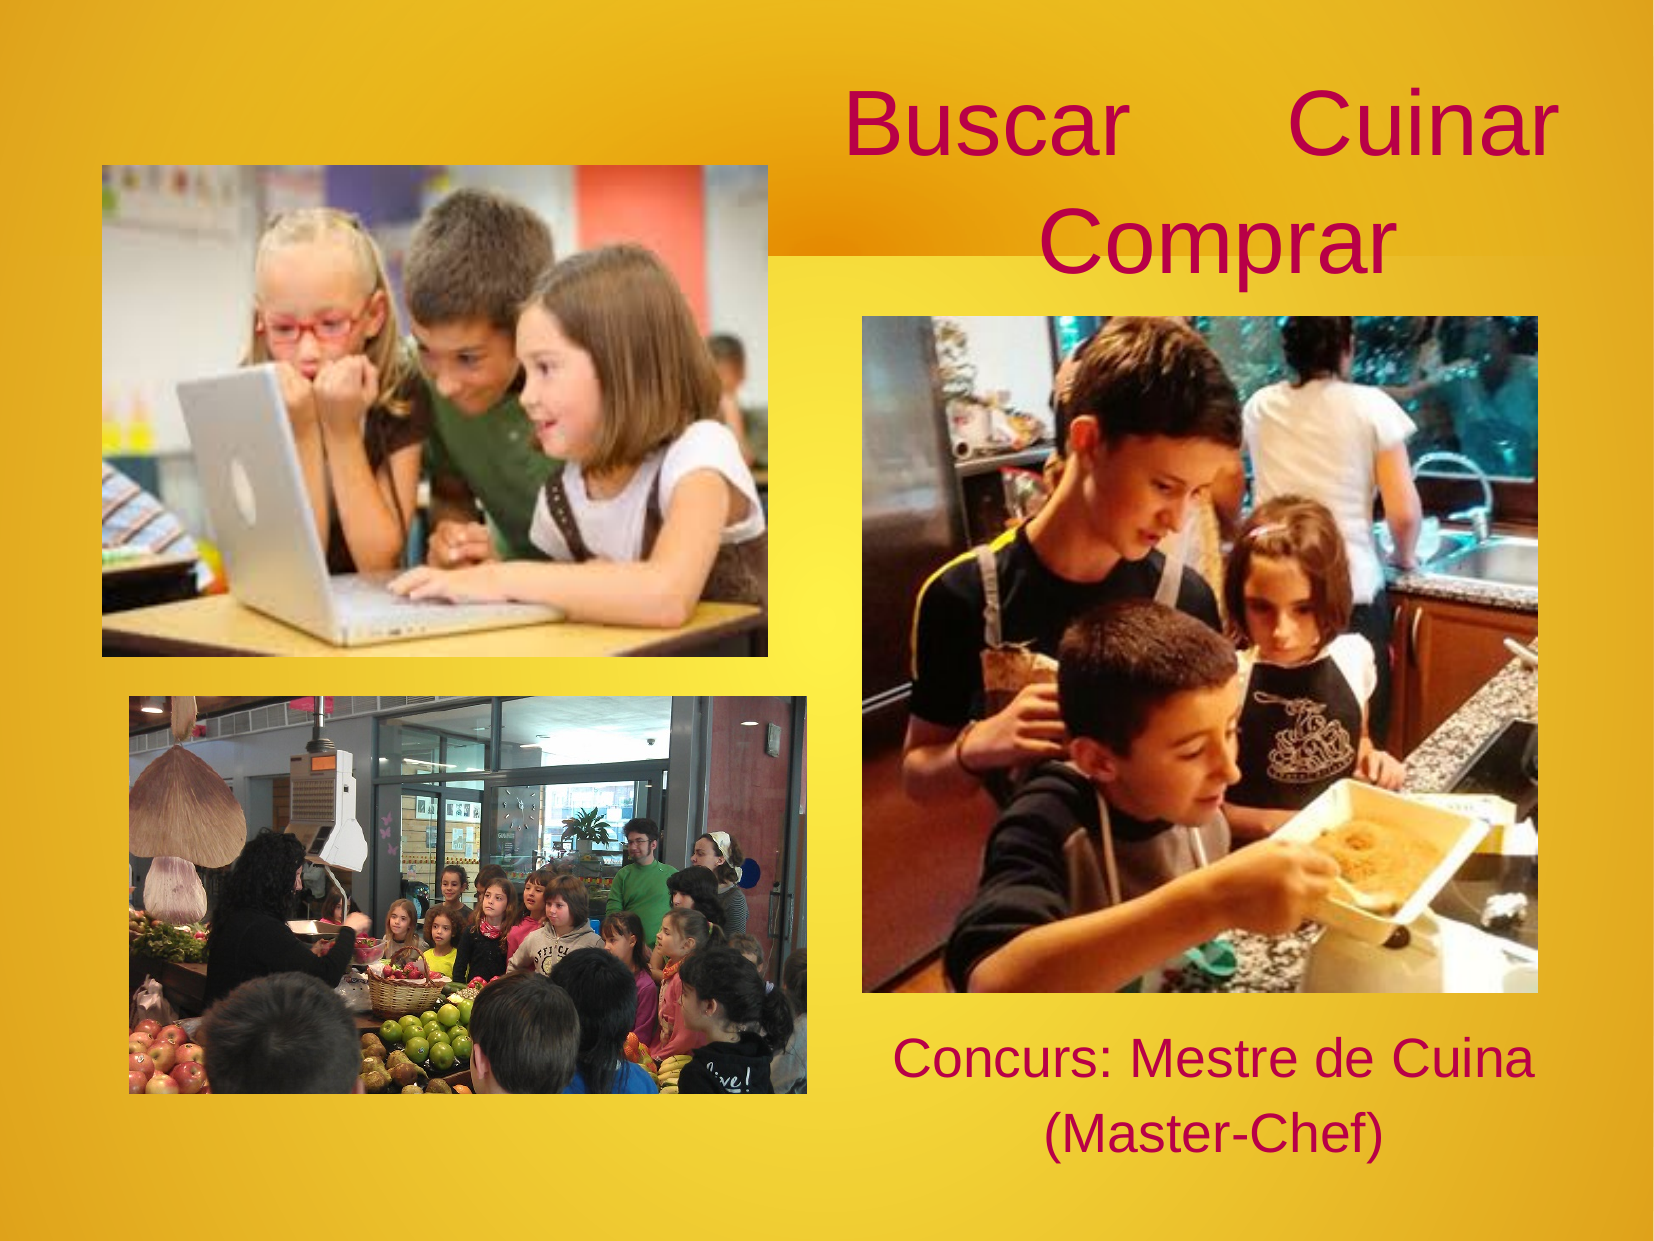

# Buscar
Cuinar
Comprar
Concurs: Mestre de Cuina
(Master-Chef)